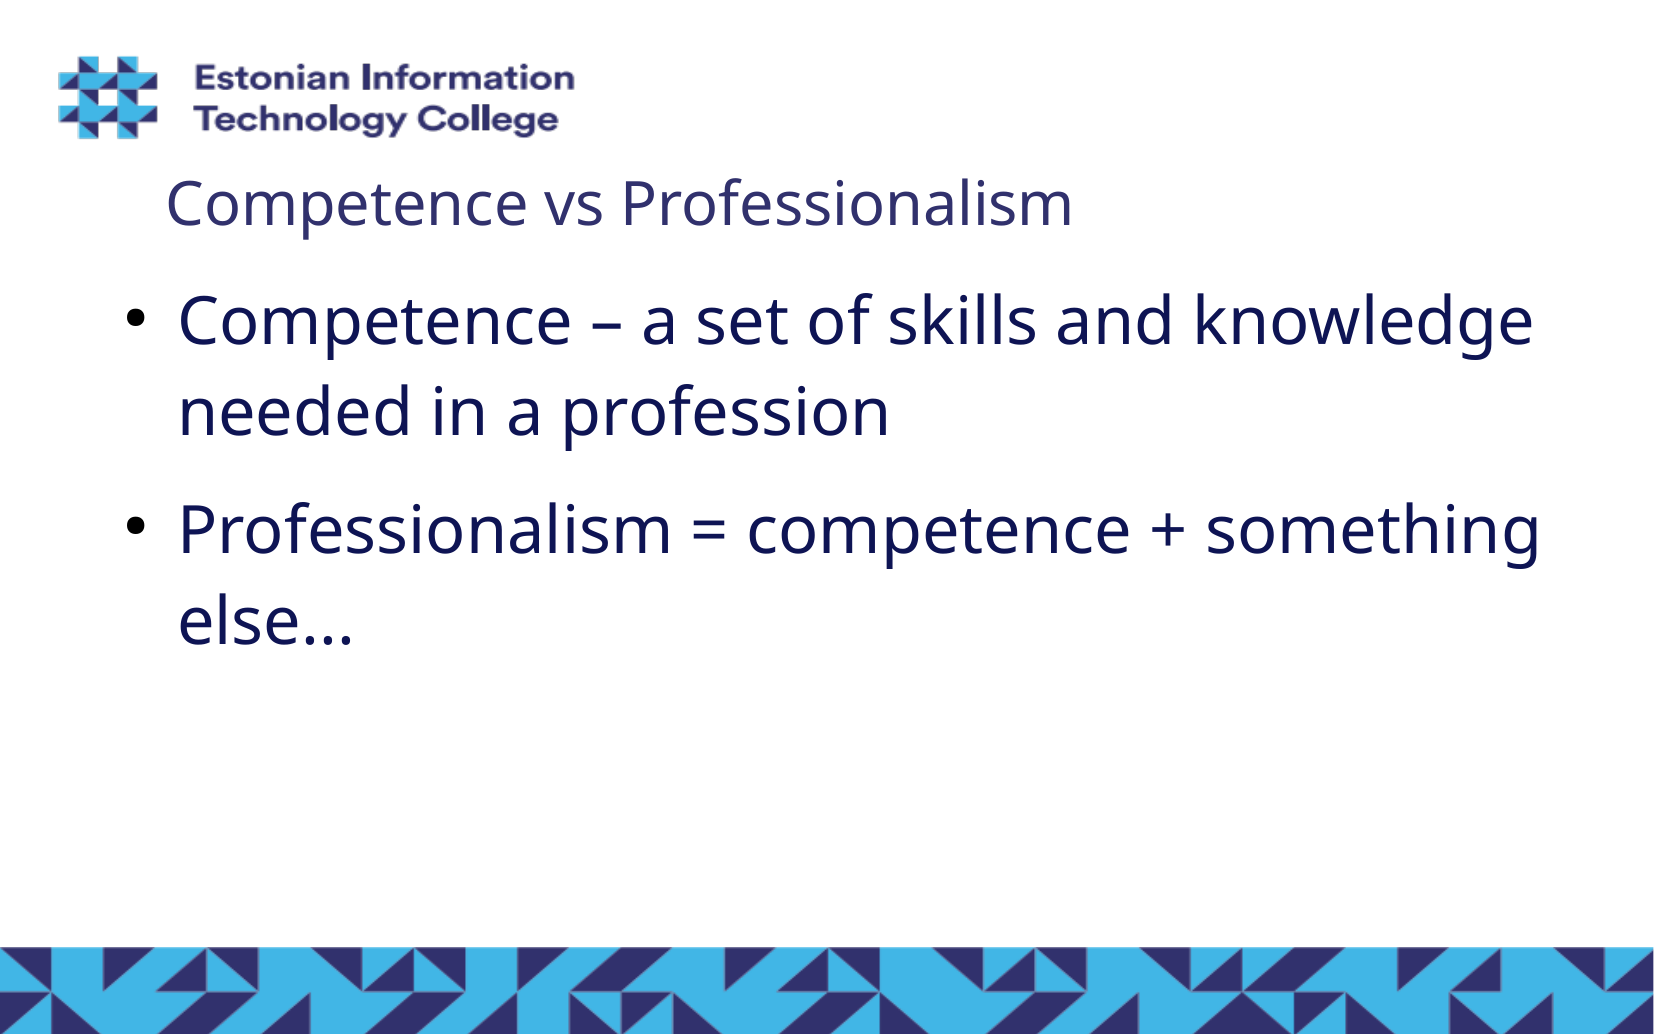

# Competence vs Professionalism
Competence – a set of skills and knowledge needed in a profession
Professionalism = competence + something else...